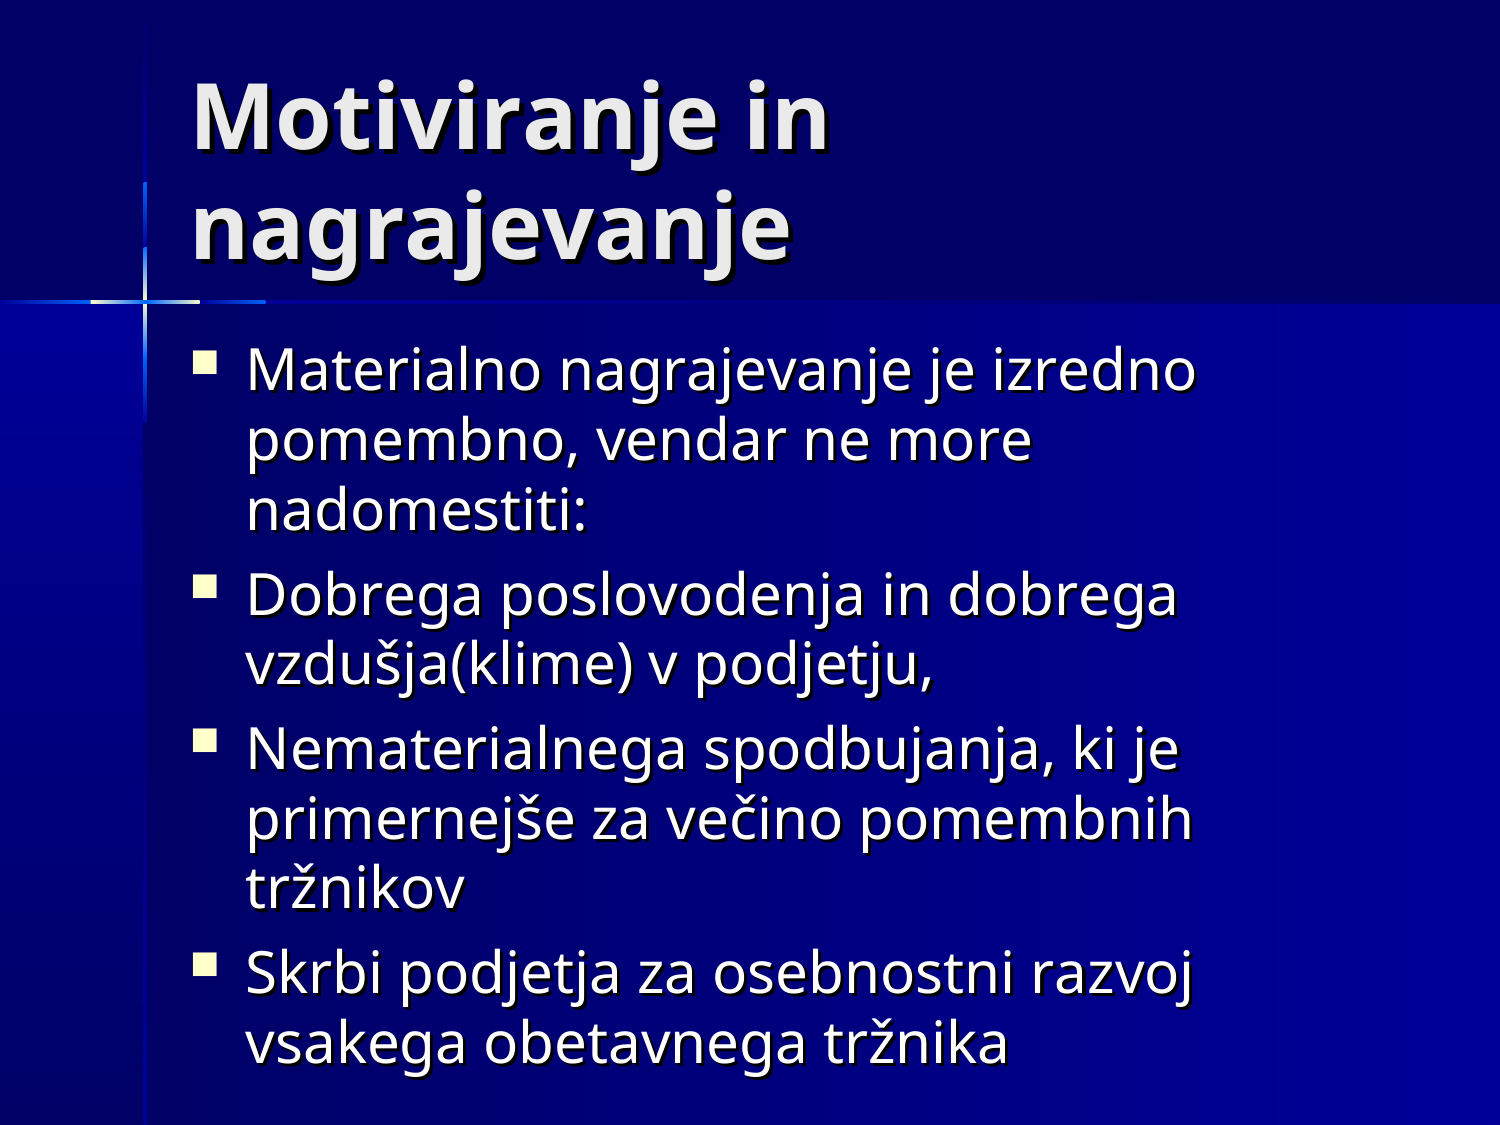

# Motiviranje in nagrajevanje
Materialno nagrajevanje je izredno pomembno, vendar ne more nadomestiti:
Dobrega poslovodenja in dobrega vzdušja(klime) v podjetju,
Nematerialnega spodbujanja, ki je primernejše za večino pomembnih tržnikov
Skrbi podjetja za osebnostni razvoj vsakega obetavnega tržnika